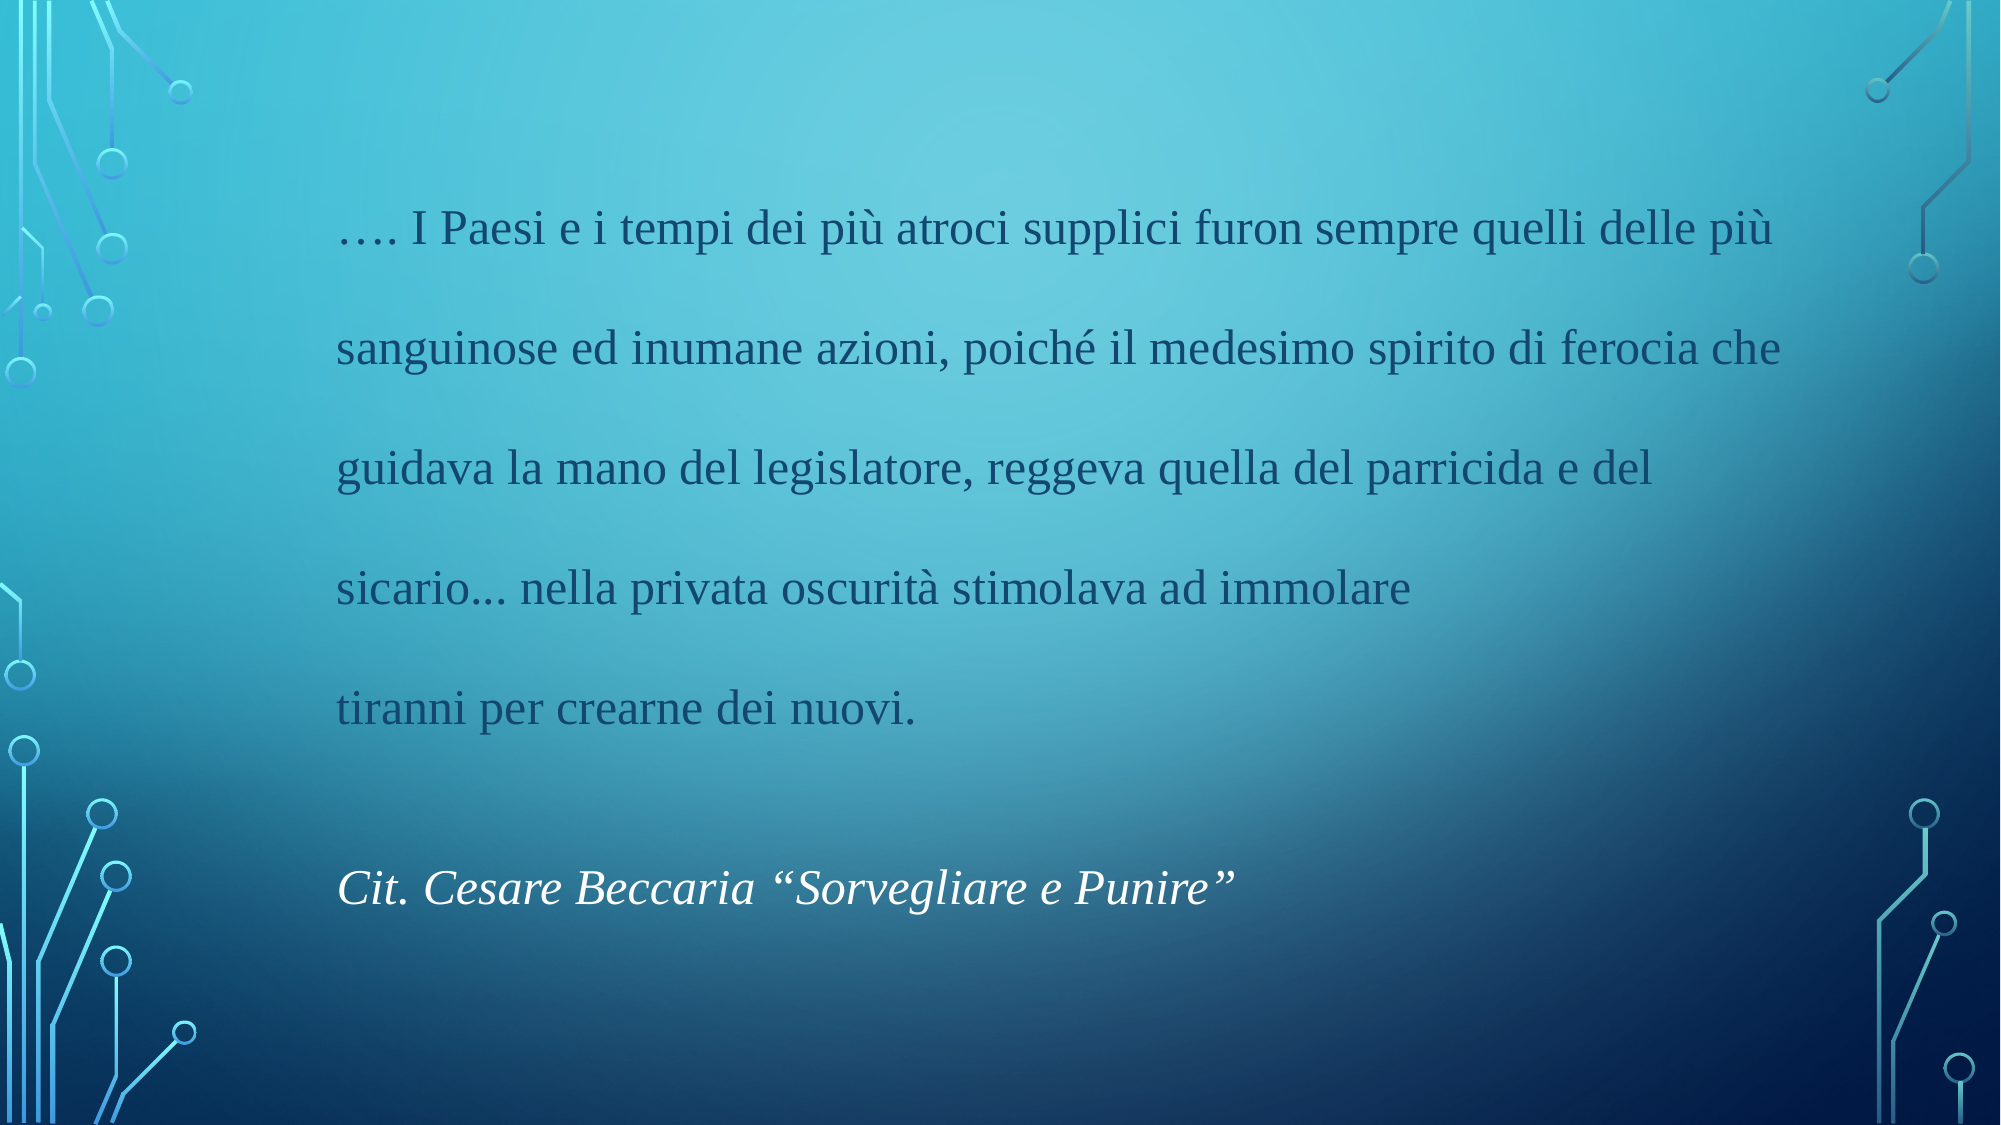

…. I Paesi e i tempi dei più atroci supplici furon sempre quelli delle più
sanguinose ed inumane azioni, poiché il medesimo spirito di ferocia che
guidava la mano del legislatore, reggeva quella del parricida e del
sicario... nella privata oscurità stimolava ad immolare
tiranni per crearne dei nuovi.
Cit. Cesare Beccaria “Sorvegliare e Punire”